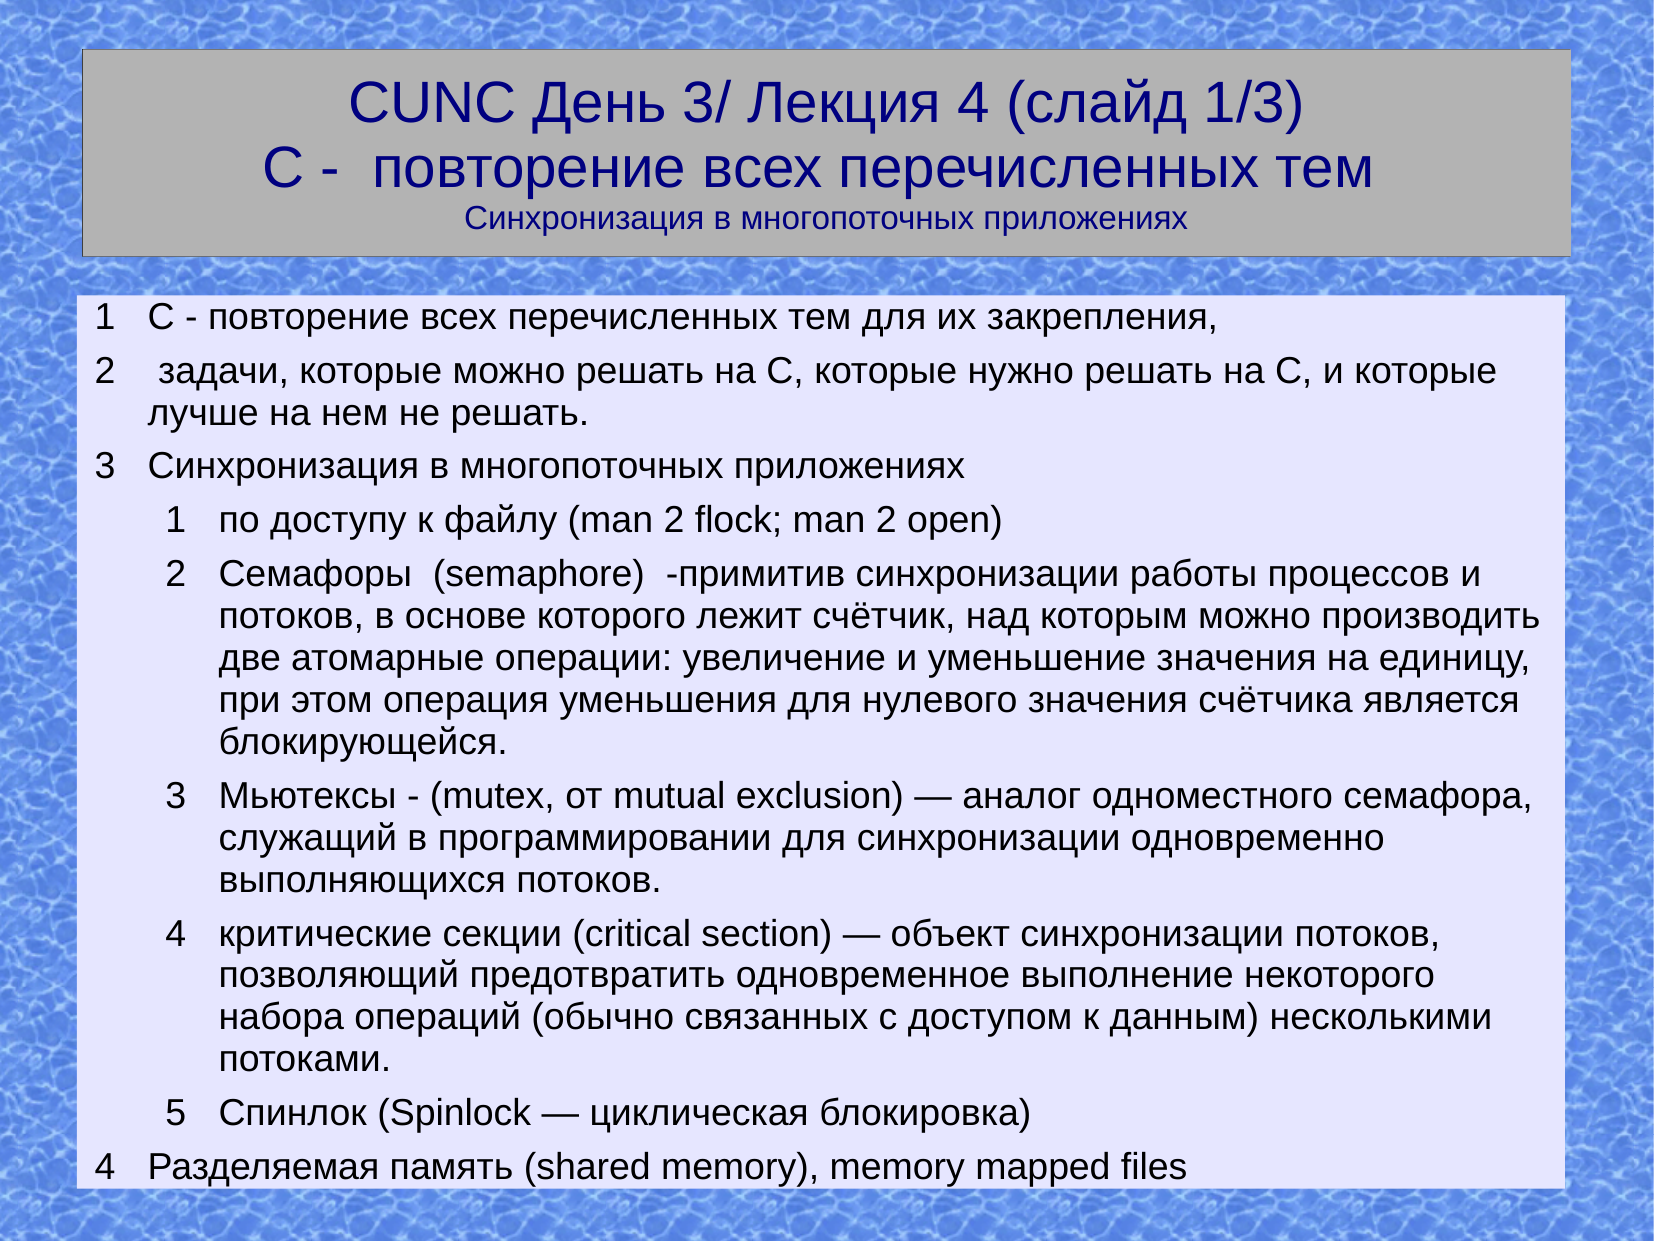

# CUNC День 3/ Лекция 4 (слайд 1/3) C - повторение всех перечисленных тем Синхронизация в многопоточных приложениях
С - повторение всех перечисленных тем для их закрепления,
 задачи, которые можно решать на C, которые нужно решать на C, и которые лучше на нем не решать.
Синхронизация в многопоточных приложениях
по доступу к файлу (man 2 flock; man 2 open)
Семафоры (semaphore) -примитив синхронизации работы процессов и потоков, в основе которого лежит счётчик, над которым можно производить две атомарные операции: увеличение и уменьшение значения на единицу, при этом операция уменьшения для нулевого значения счётчика является блокирующейся.
Мьютексы - (mutex, от mutual exclusion) — аналог одноместного семафора, служащий в программировании для синхронизации одновременно выполняющихся потоков.
критические секции (critical section) — объект синхронизации потоков, позволяющий предотвратить одновременное выполнение некоторого набора операций (обычно связанных с доступом к данным) несколькими потоками.
Спинлок (Spinlock — циклическая блокировка)
Разделяемая память (shared memory), memory mapped files